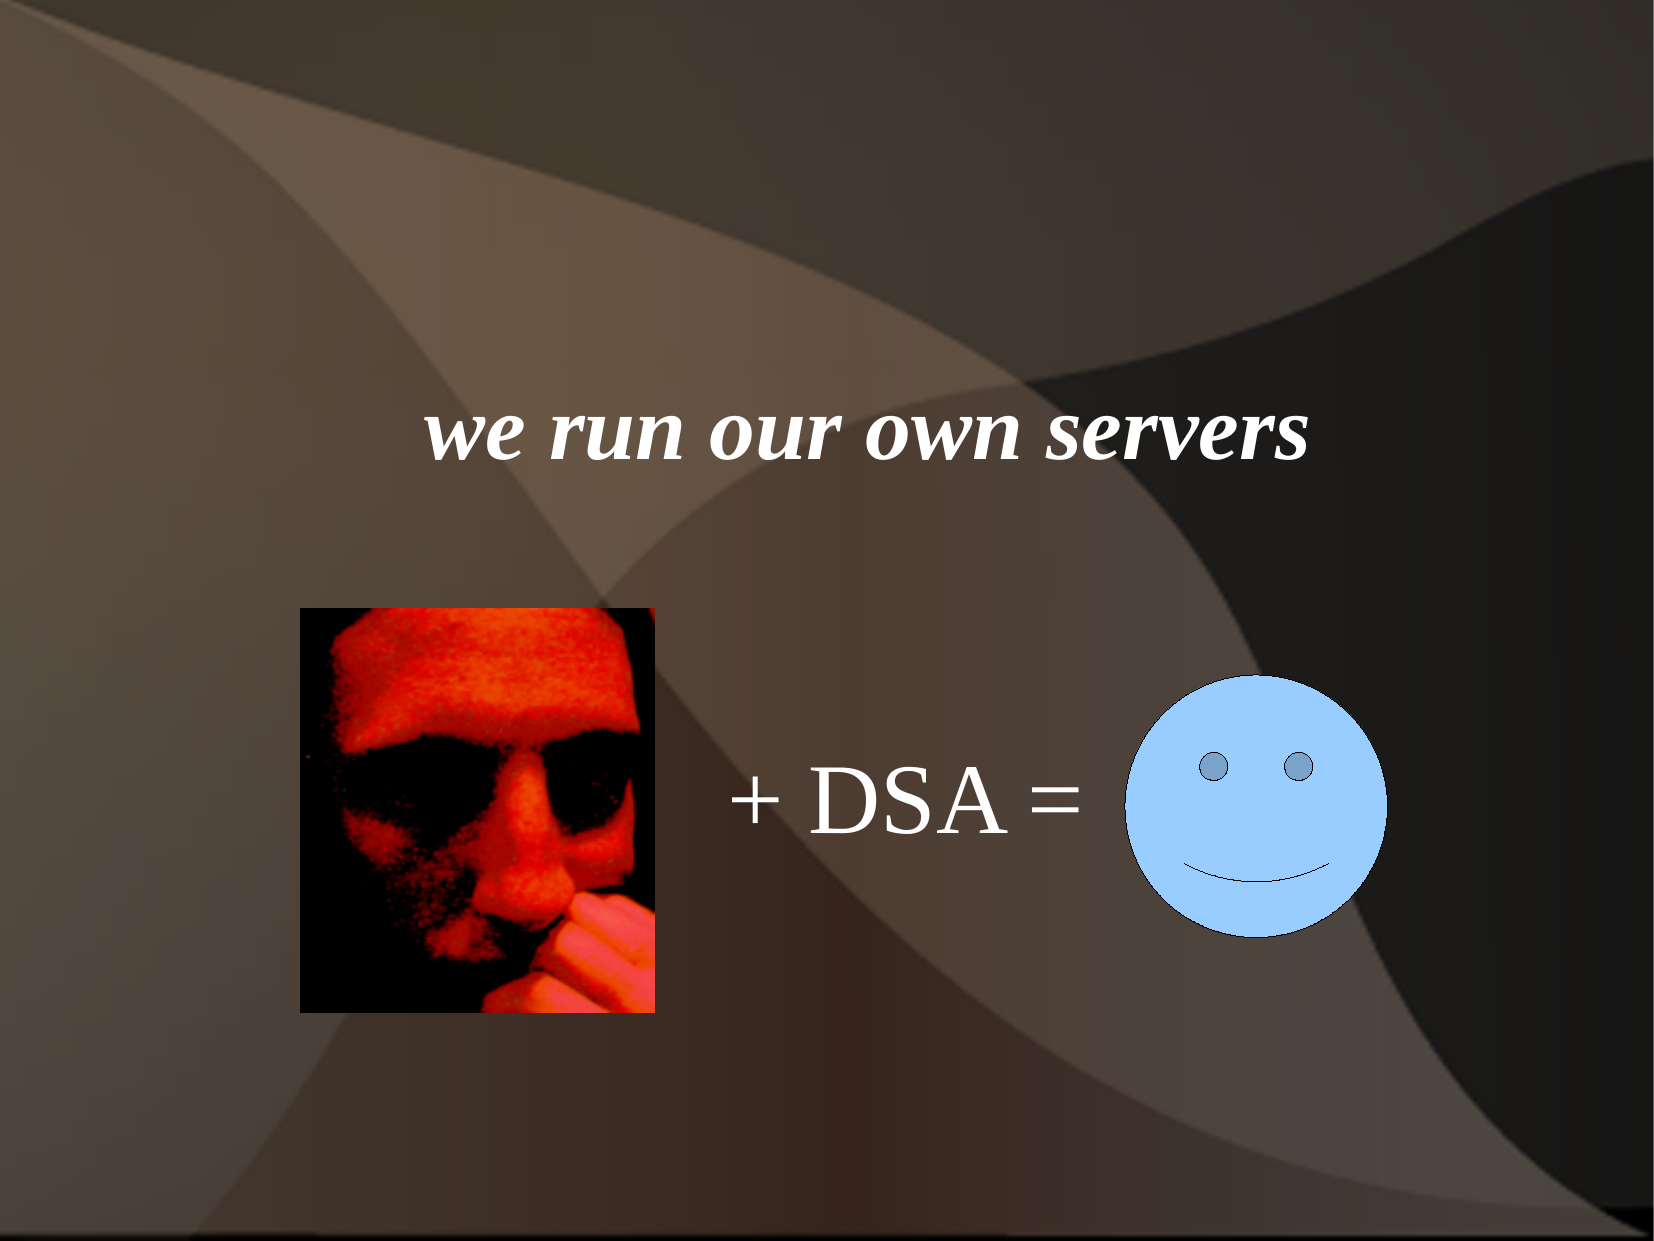

# we run our own servers
+ DSA =